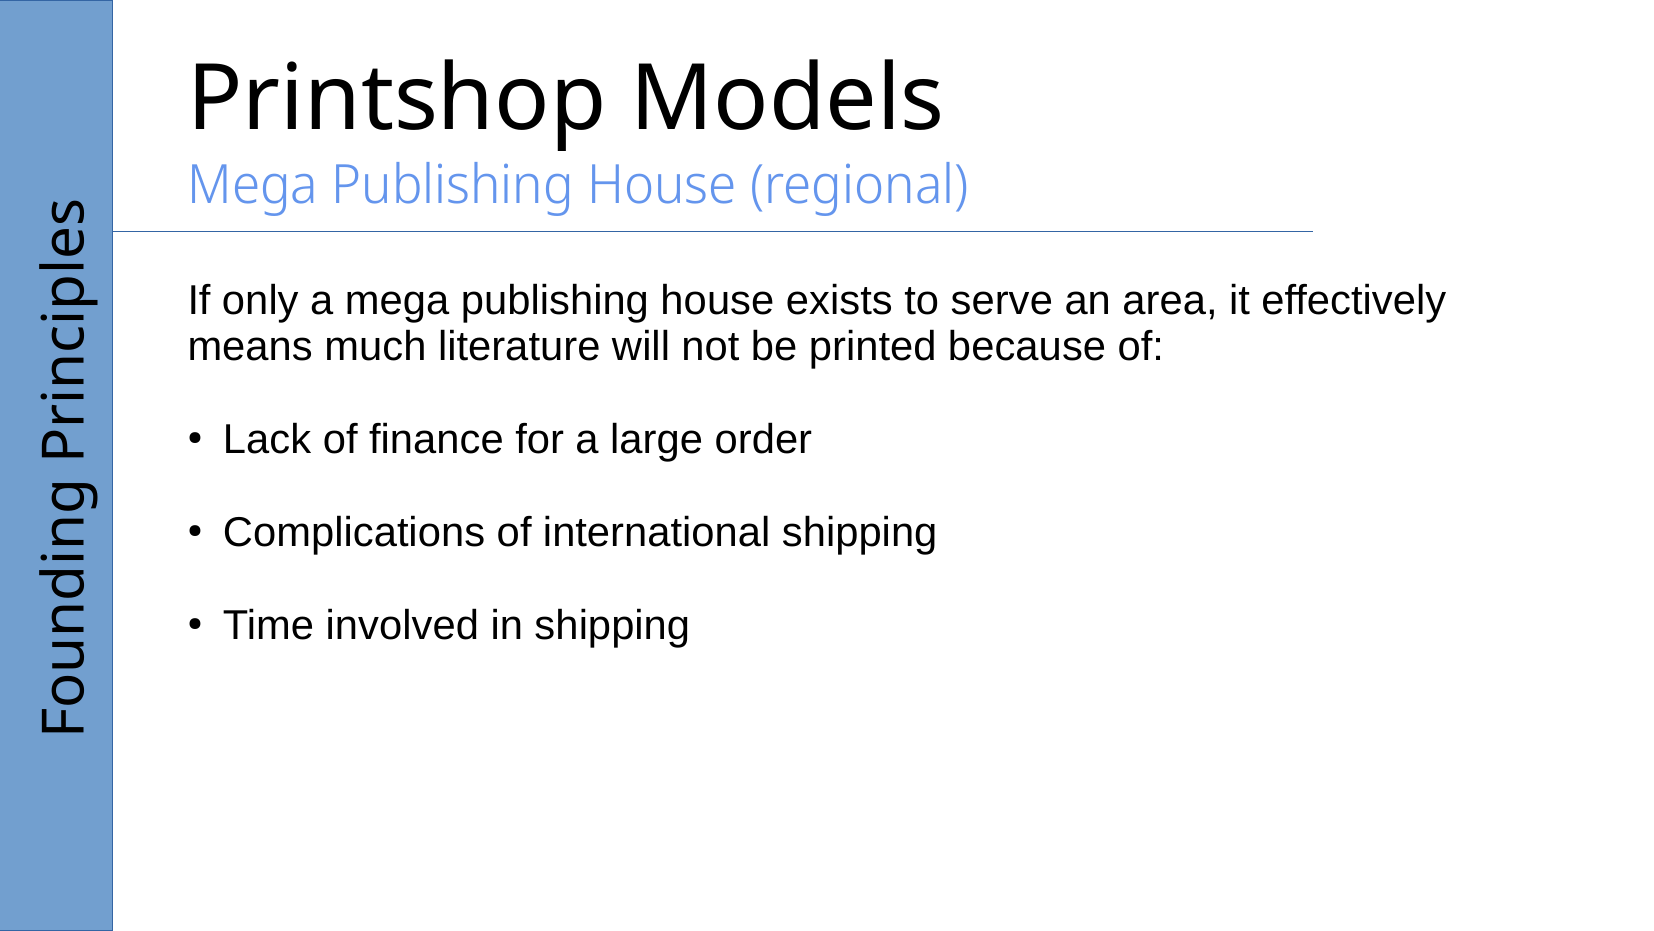

# Printshop Models
Mega Publishing House (regional)
If only a mega publishing house exists to serve an area, it effectively means much literature will not be printed because of:
Lack of finance for a large order
Complications of international shipping
Time involved in shipping
Founding Principles